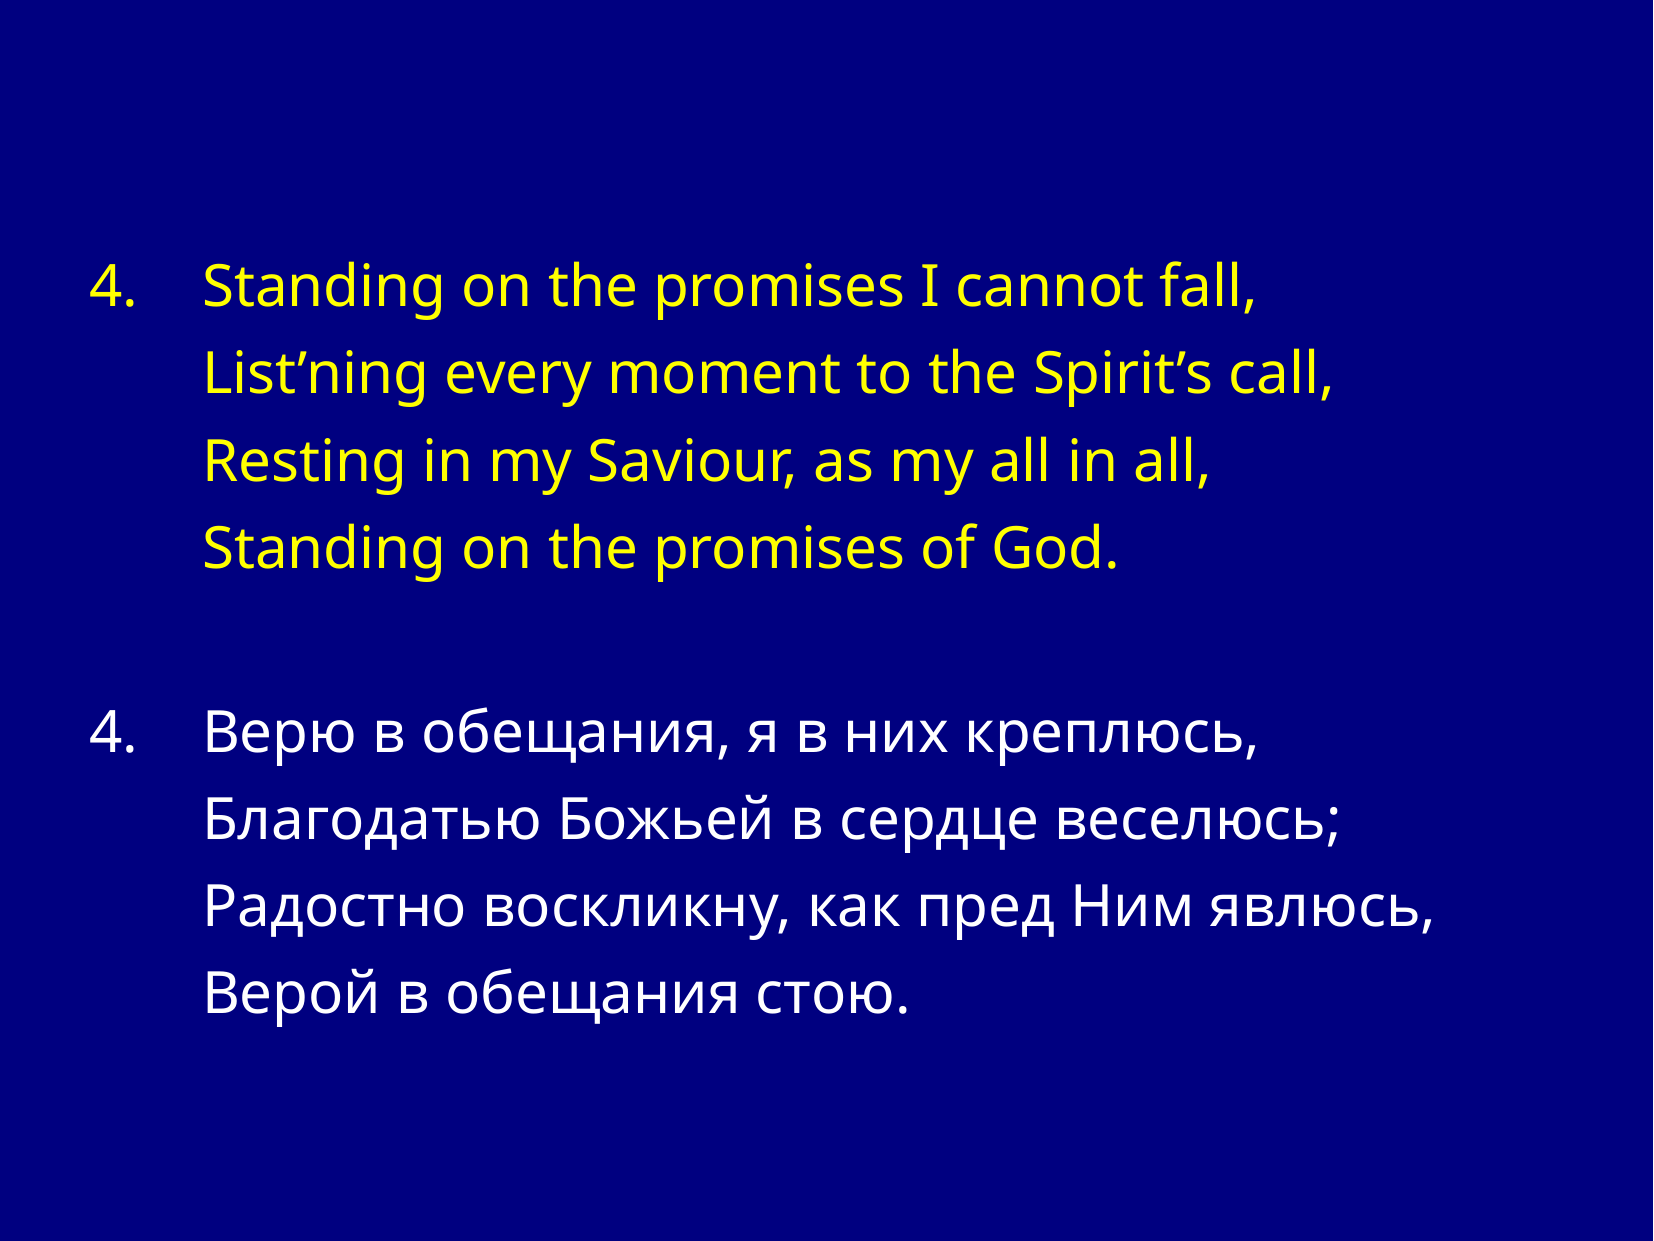

4.	Standing on the promises I cannot fall,
	List’ning every moment to the Spirit’s call,
	Resting in my Saviour, as my all in all,
	Standing on the promises of God.
4.	Верю в обещания, я в них креплюсь,
	Благодатью Божьей в сердце веселюсь;
	Радостно воскликну, как пред Ним явлюсь,
	Верой в обещания стою.